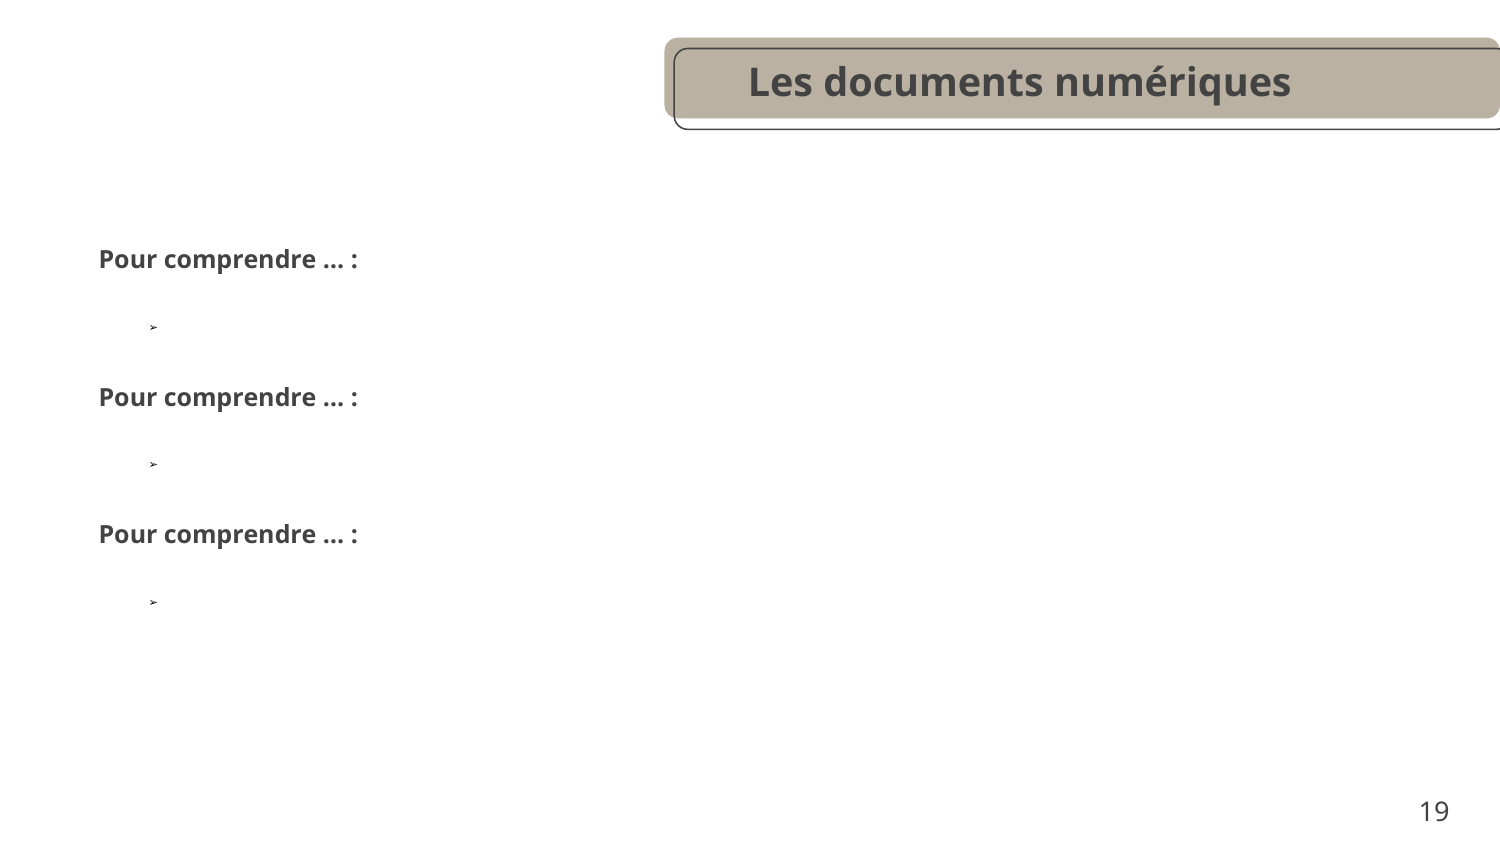

Les documents numériques
# Pour comprendre … :
Pour comprendre … :
Pour comprendre … :